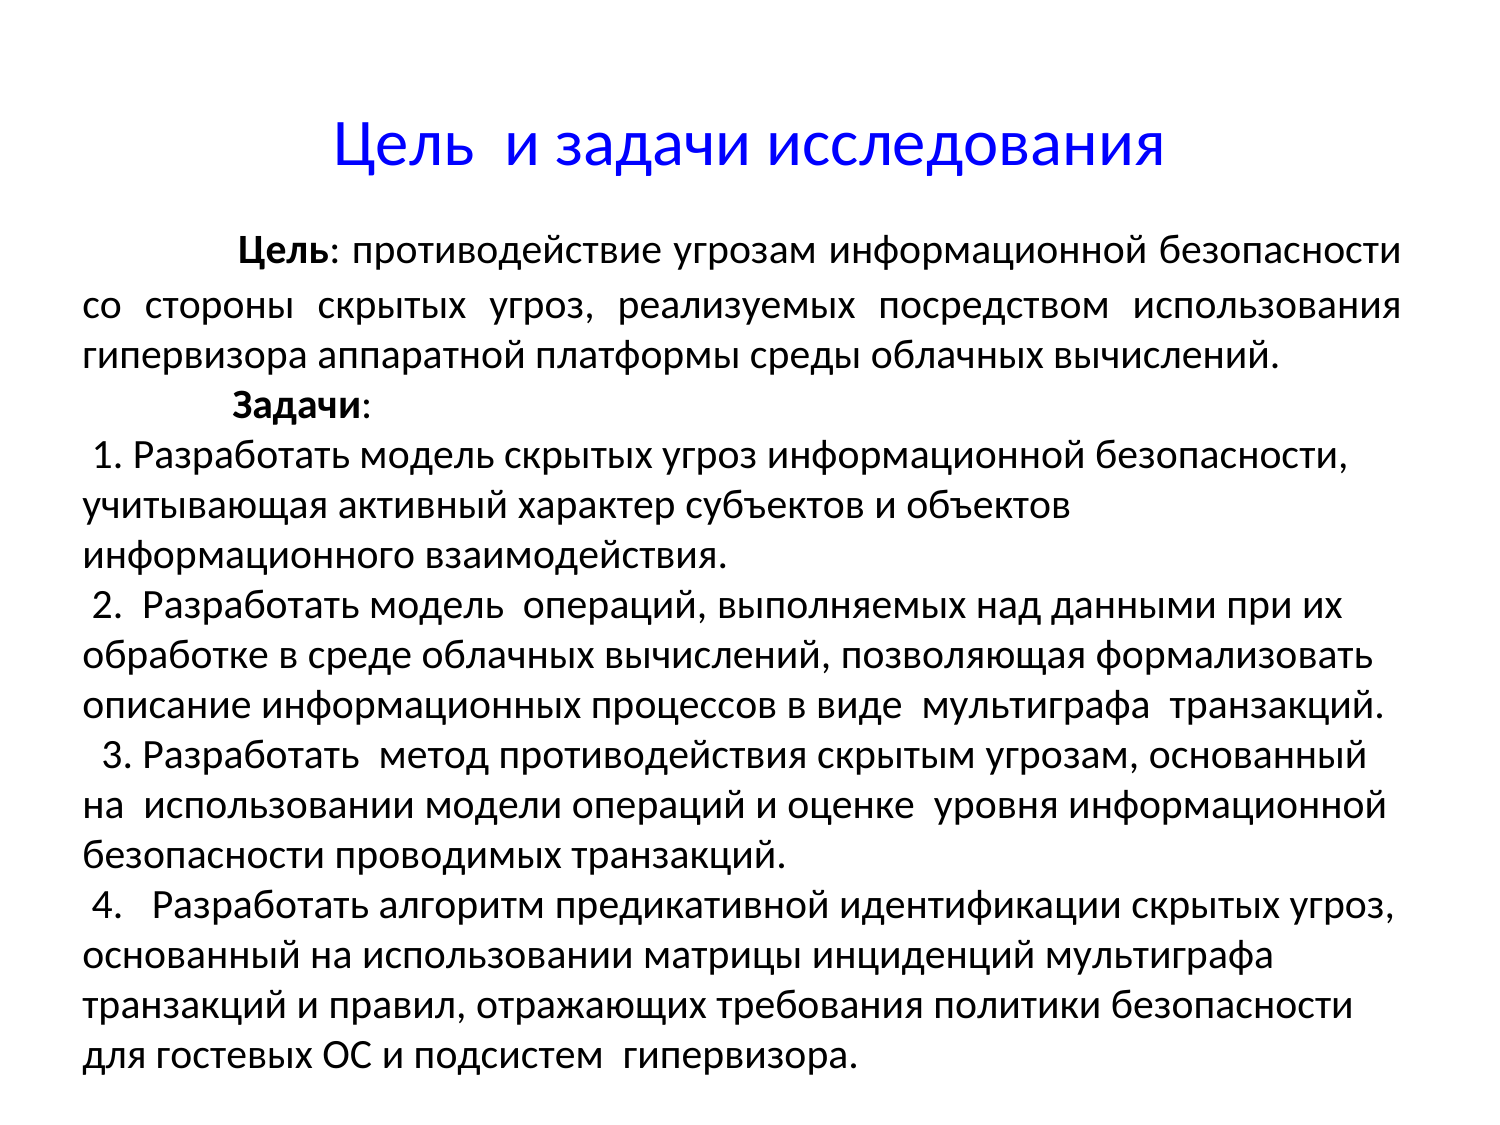

Цель и задачи исследования
 	Цель: противодействие угрозам информационной безопасности со стороны скрытых угроз, реализуемых посредством использования гипервизора аппаратной платформы среды облачных вычислений.
	Задачи:
 1. Разработать модель скрытых угроз информационной безопасности, учитывающая активный характер субъектов и объектов информационного взаимодействия.
 2. Разработать модель операций, выполняемых над данными при их обработке в среде облачных вычислений, позволяющая формализовать описание информационных процессов в виде мультиграфа транзакций.
 3. Разработать метод противодействия скрытым угрозам, основанный на использовании модели операций и оценке уровня информационной безопасности проводимых транзакций.
 4. Разработать алгоритм предикативной идентификации скрытых угроз, основанный на использовании матрицы инциденций мультиграфа транзакций и правил, отражающих требования политики безопасности для гостевых ОС и подсистем гипервизора.